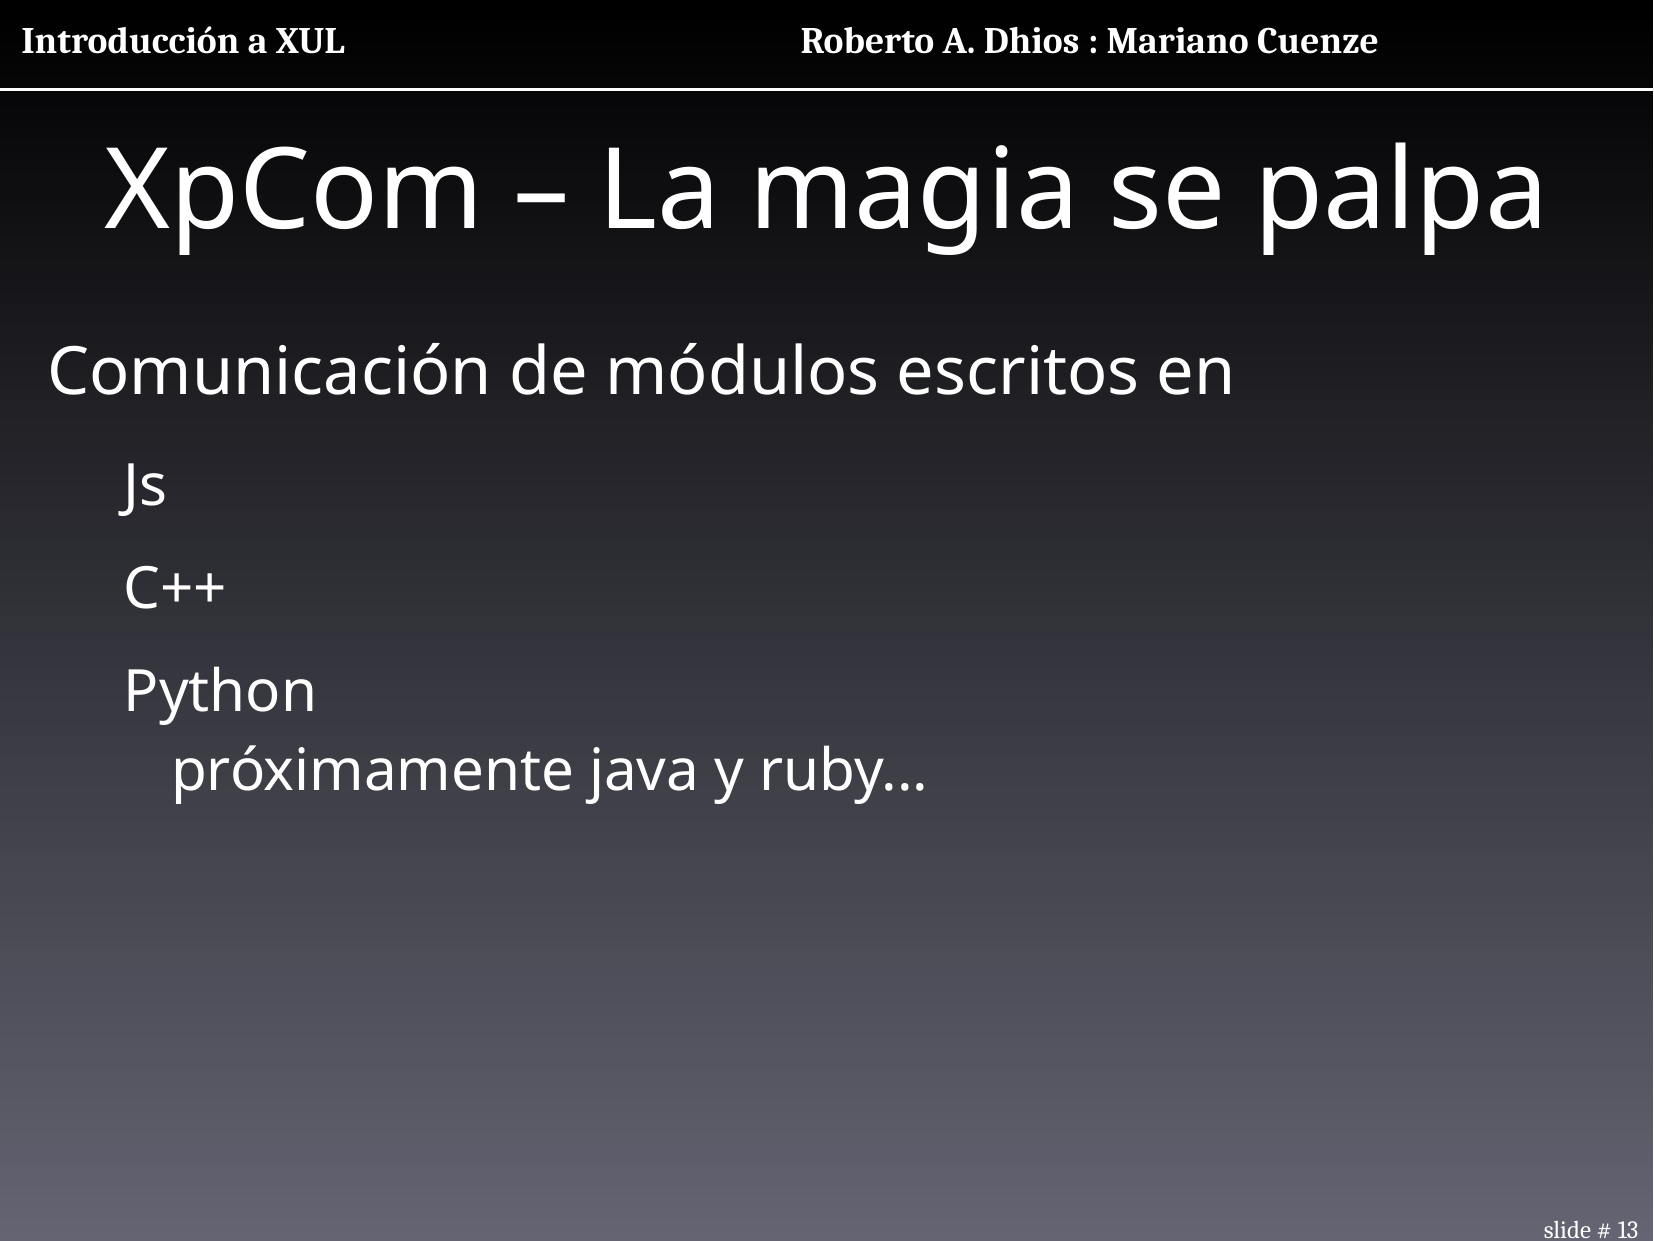

Introducción a XUL						 Roberto A. Dhios : Mariano Cuenze
# XpCom – La magia se palpa
Comunicación de módulos escritos en
Js
C++
Python
próximamente java y ruby...